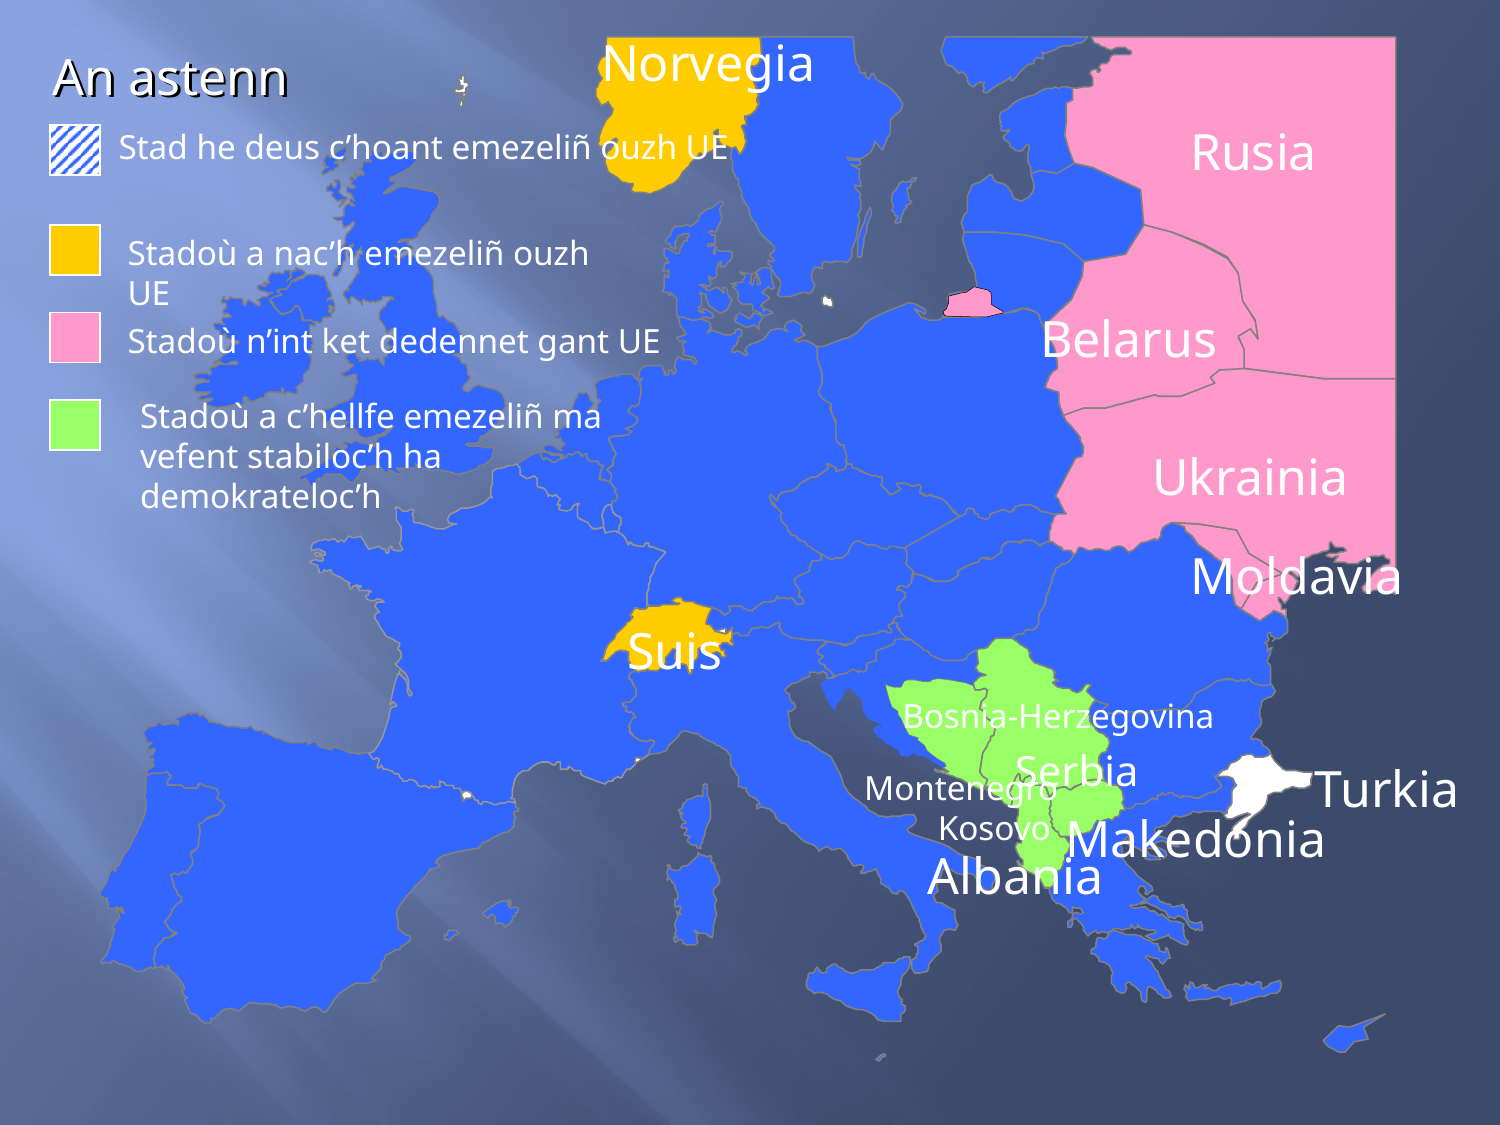

Norvegia
An astenn
 Stad he deus c’hoant emezeliñ ouzh UE
Rusia
Stadoù a nac’h emezeliñ ouzh UE
Belarus
Stadoù n’int ket dedennet gant UE
Stadoù a c’hellfe emezeliñ ma vefent stabiloc’h ha demokrateloc’h
Ukrainia
Moldavia
Suis
Bosnia-Herzegovina
Serbia
Turkia
Montenegro
Kosovo
Makedonia
Albania